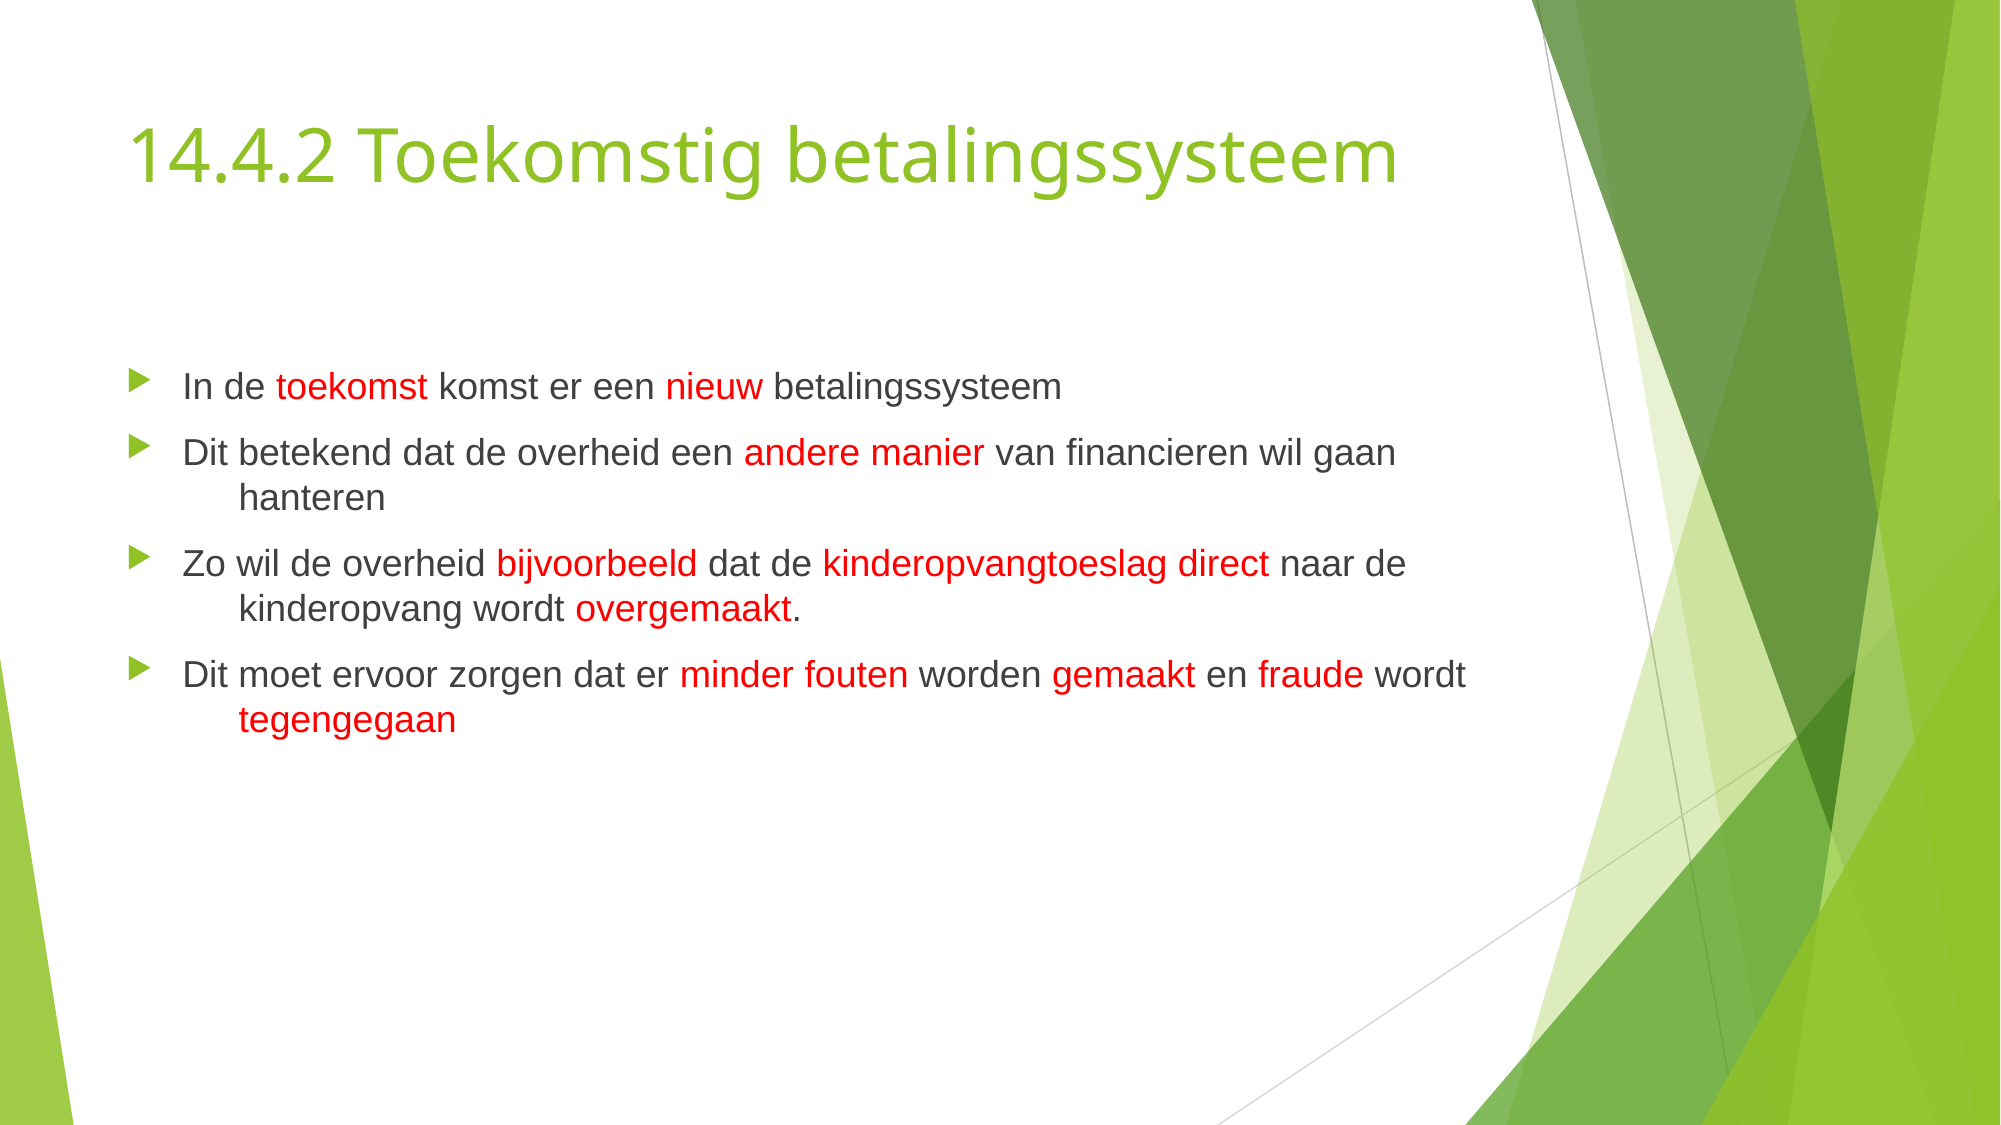

# 14.4.2 Toekomstig betalingssysteem
In de toekomst komst er een nieuw betalingssysteem
Dit betekend dat de overheid een andere manier van financieren wil gaan hanteren
Zo wil de overheid bijvoorbeeld dat de kinderopvangtoeslag direct naar de kinderopvang wordt overgemaakt.
Dit moet ervoor zorgen dat er minder fouten worden gemaakt en fraude wordt tegengegaan